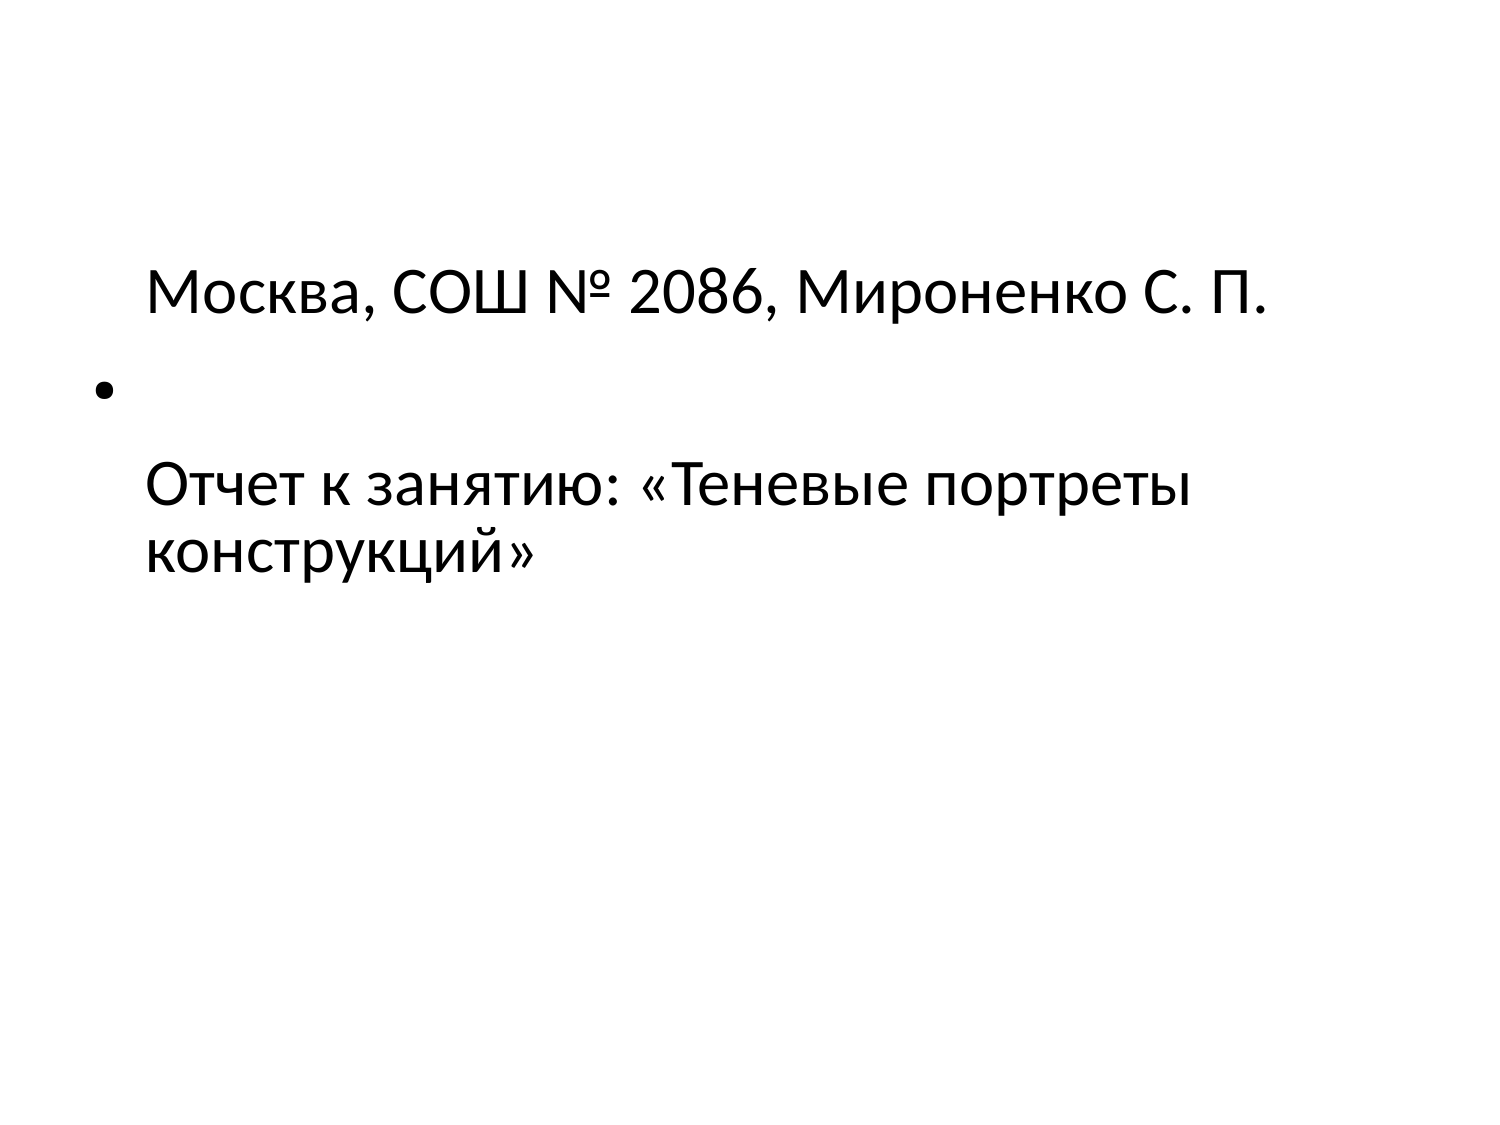

# Москва, СОШ № 2086, Мироненко С. П.
Отчет к занятию: «Теневые портреты конструкций»